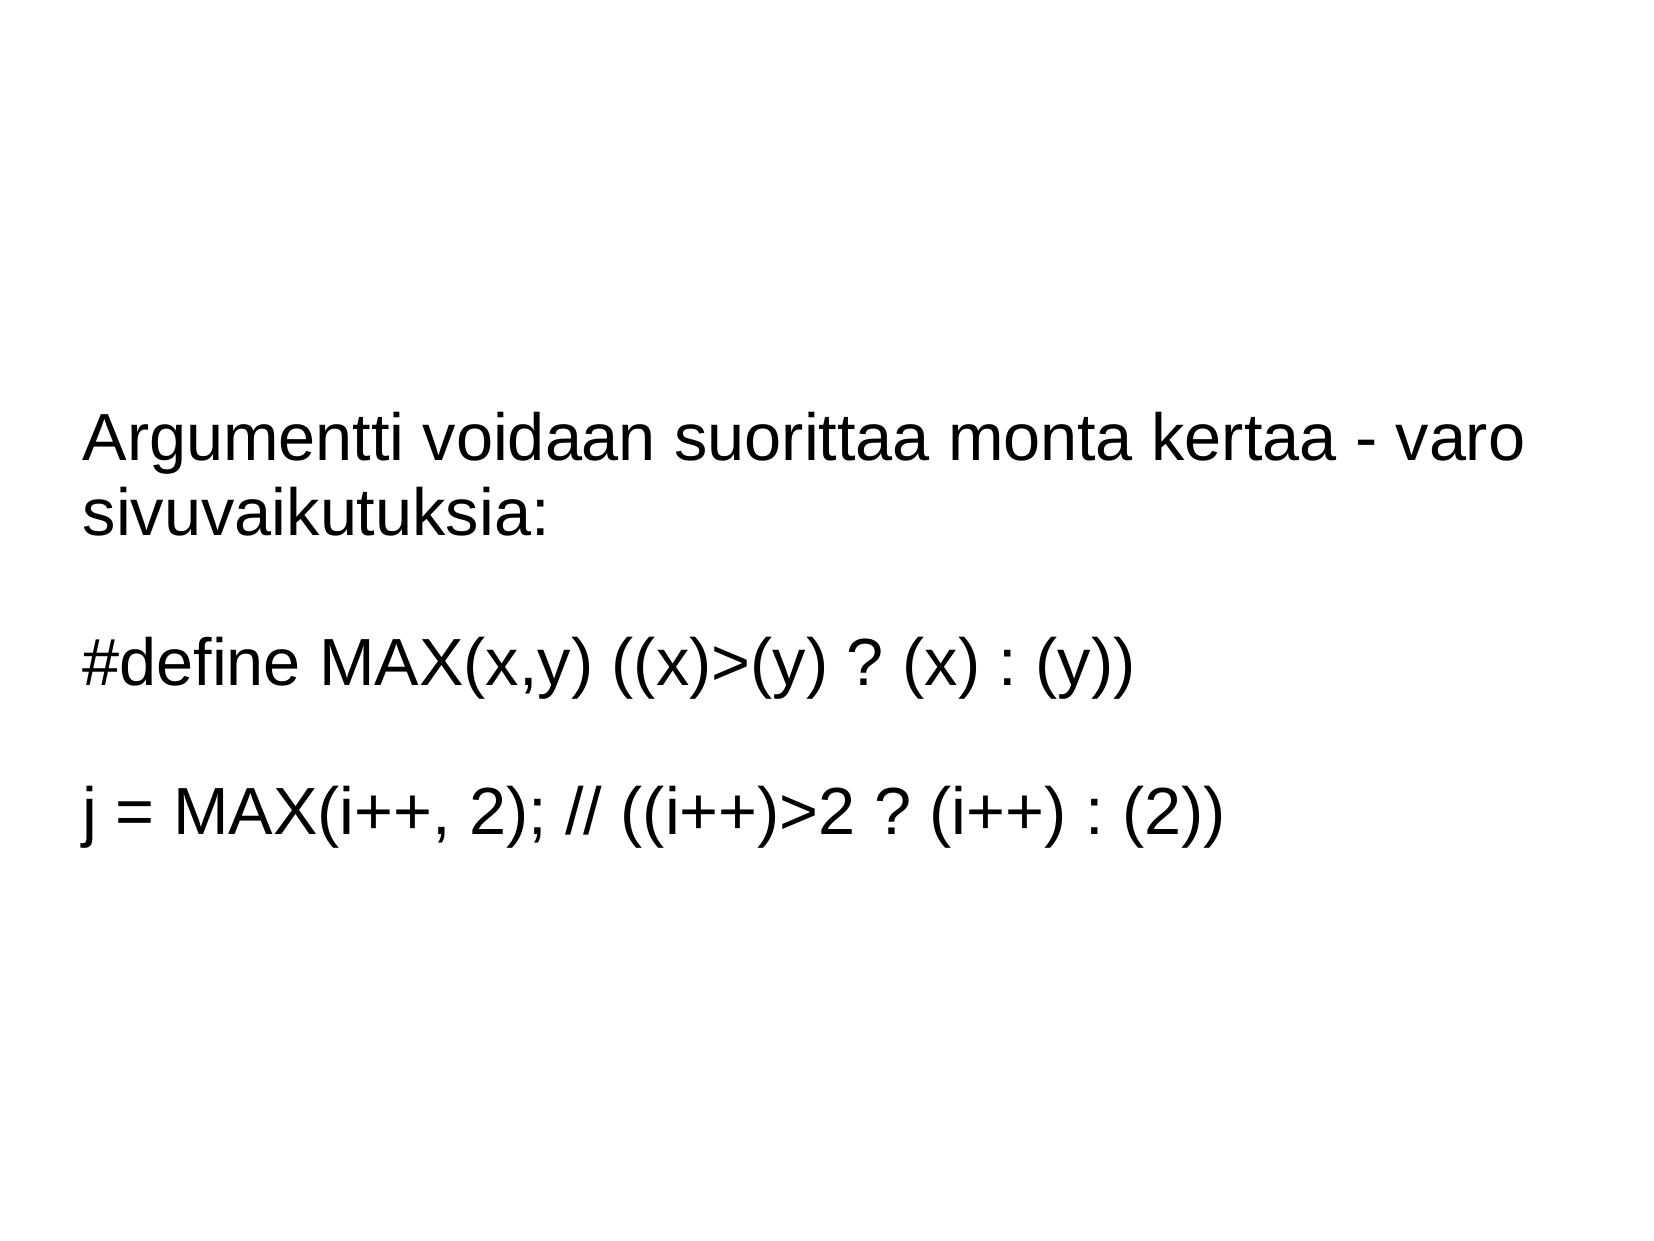

Argumentti voidaan suorittaa monta kertaa - varo sivuvaikutuksia:
#define MAX(x,y) ((x)>(y) ? (x) : (y))
j = MAX(i++, 2); // ((i++)>2 ? (i++) : (2))